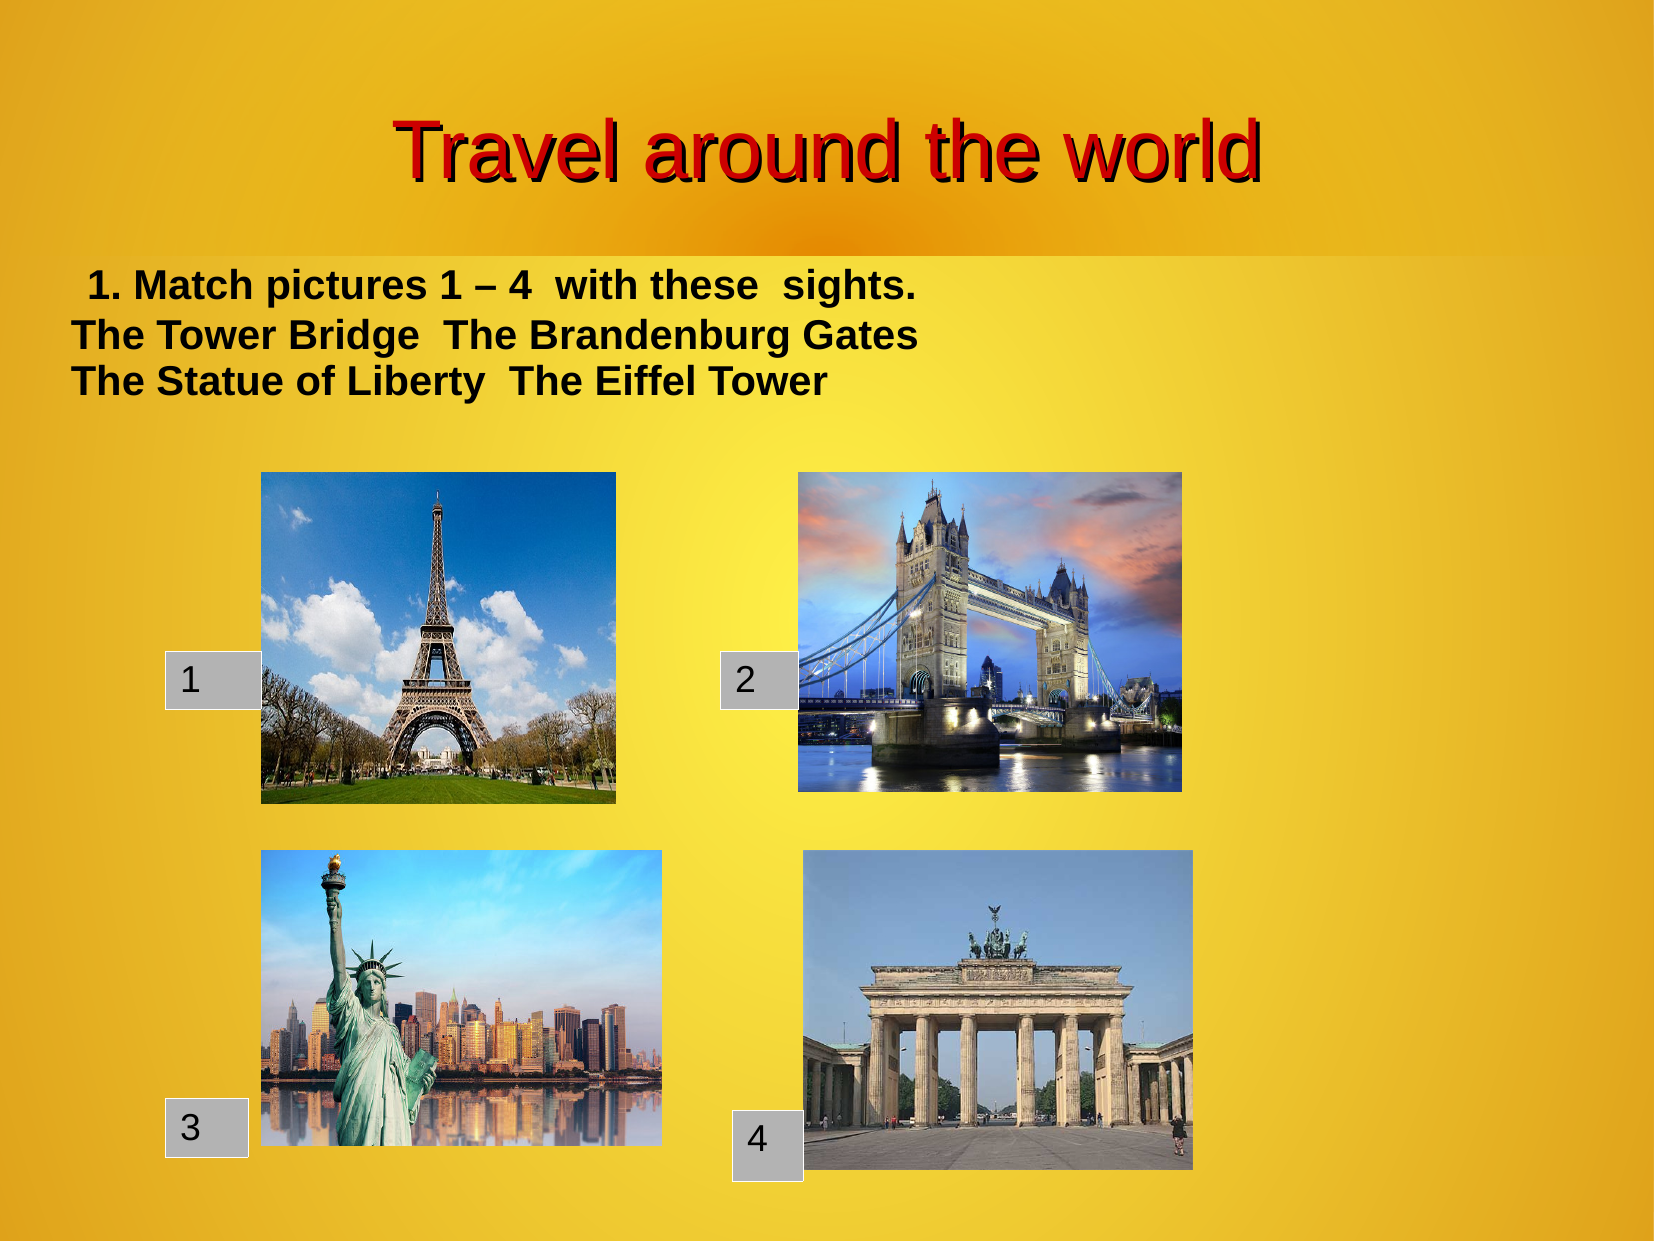

# Travel around the world
 1. Match pictures 1 – 4 with these sights.
The Tower Bridge The Brandenburg Gates
The Statue of Liberty The Eiffel Tower
| 1 |
| --- |
| 2 |
| --- |
| 3 |
| --- |
| 4 |
| --- |